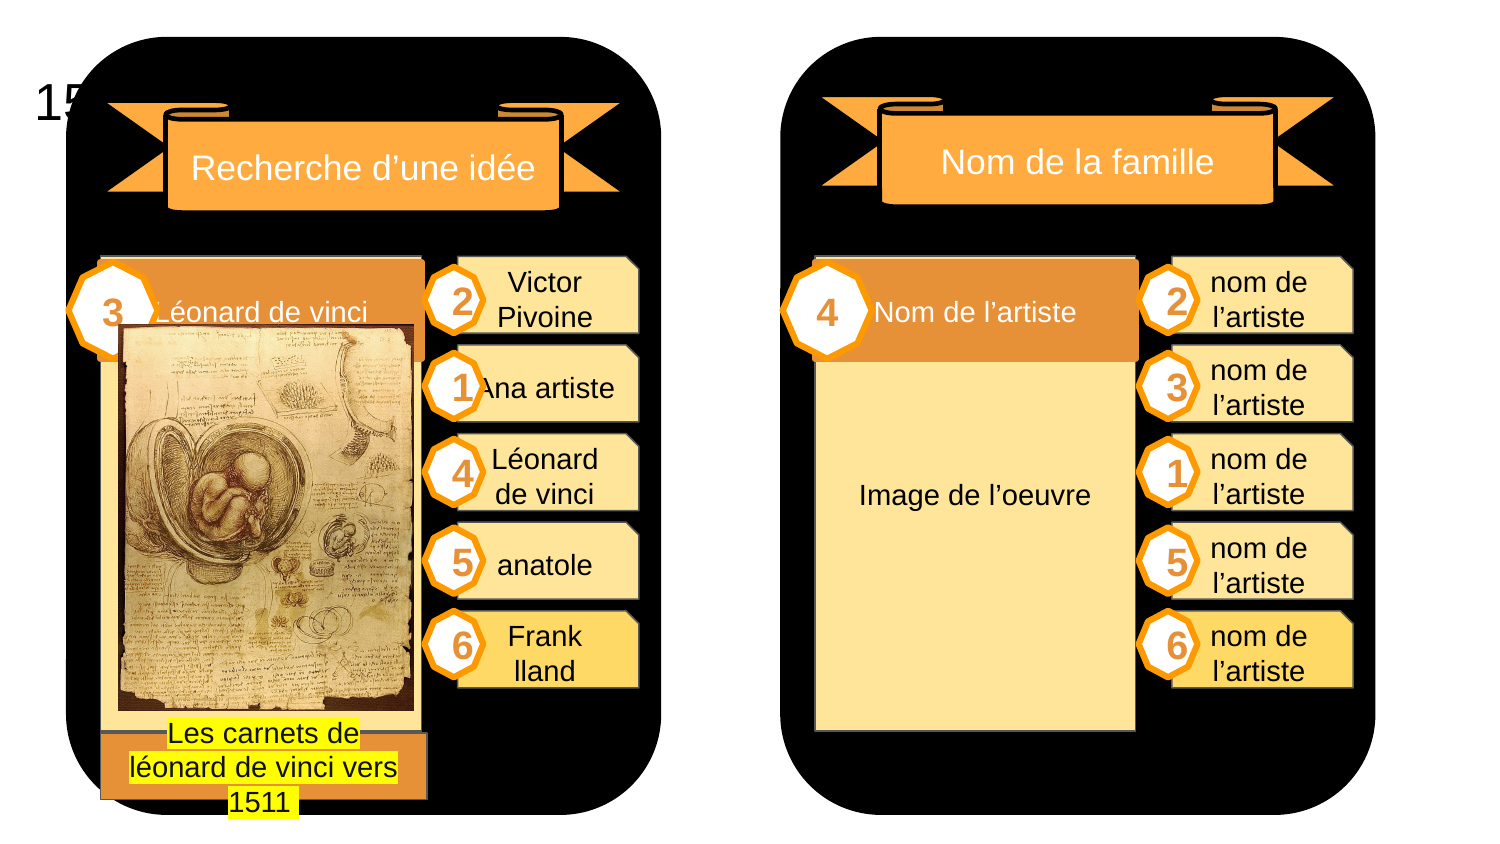

titre de l’oeuvre
Date de création
# 15
Nom de la famille
Recherche d’une idée
Victor Pivoine
nom de l’artiste
Image de l’oeuvre
Image de l’oeuvre
2
2
3
Léonard de vinci
4
Nom de l’artiste
nom de l’artiste
Ana artiste
1
3
Léonard de vinci
nom de l’artiste
4
1
nom de l’artiste
5
5
anatole
Frank lland
nom de l’artiste
6
6
Les carnets de léonard de vinci vers 1511